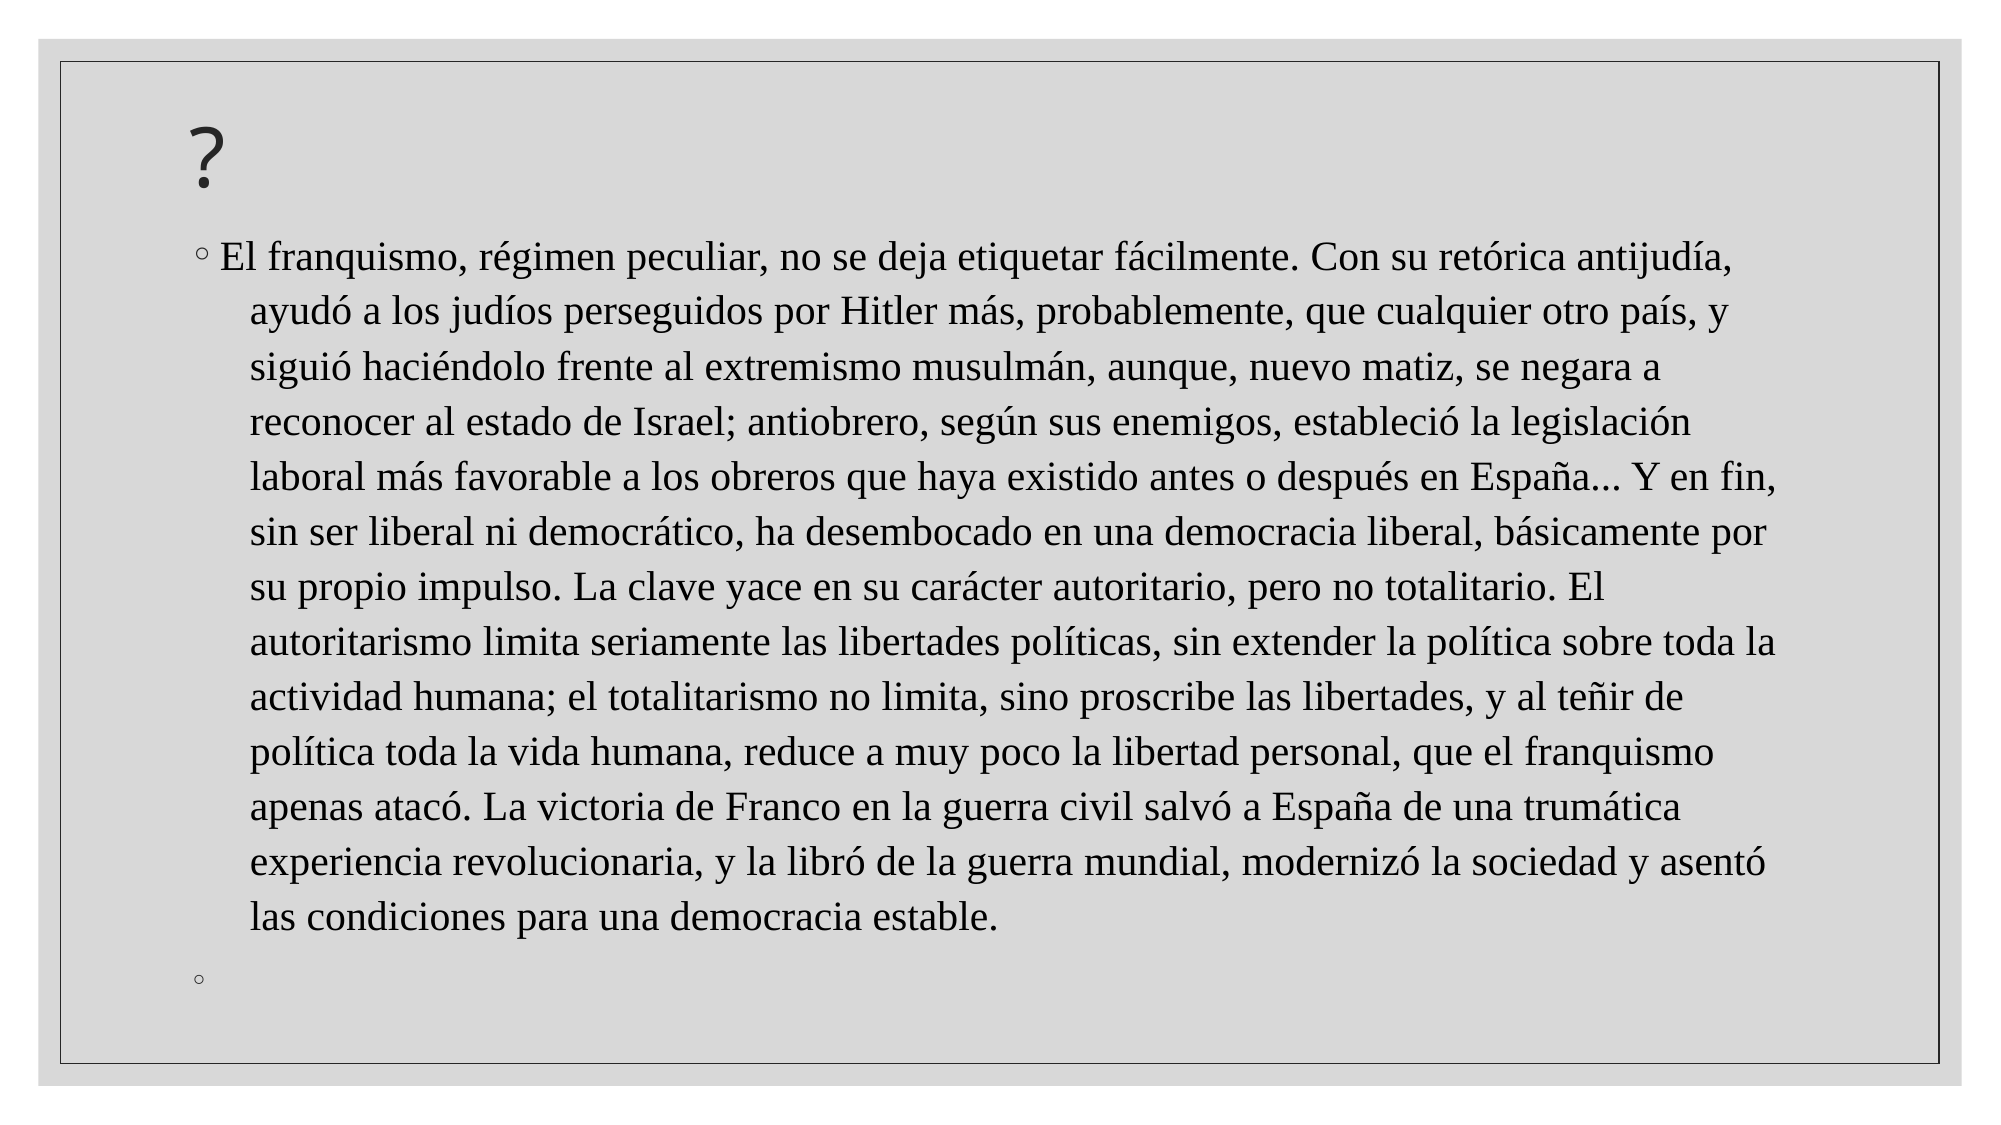

# ?
El franquismo, régimen peculiar, no se deja etiquetar fácilmente. Con su retórica antijudía, ayudó a los judíos perseguidos por Hitler más, probablemente, que cualquier otro país, y siguió haciéndolo frente al extremismo musulmán, aunque, nuevo matiz, se negara a reconocer al estado de Israel; antiobrero, según sus enemigos, estableció la legislación laboral más favorable a los obreros que haya existido antes o después en España... Y en fin, sin ser liberal ni democrático, ha desembocado en una democracia liberal, básicamente por su propio impulso. La clave yace en su carácter autoritario, pero no totalitario. El autoritarismo limita seriamente las libertades políticas, sin extender la política sobre toda la actividad humana; el totalitarismo no limita, sino proscribe las libertades, y al teñir de política toda la vida humana, reduce a muy poco la libertad personal, que el franquismo apenas atacó. La victoria de Franco en la guerra civil salvó a España de una trumática experiencia revolucionaria, y la libró de la guerra mundial, modernizó la sociedad y asentó las condiciones para una democracia estable.